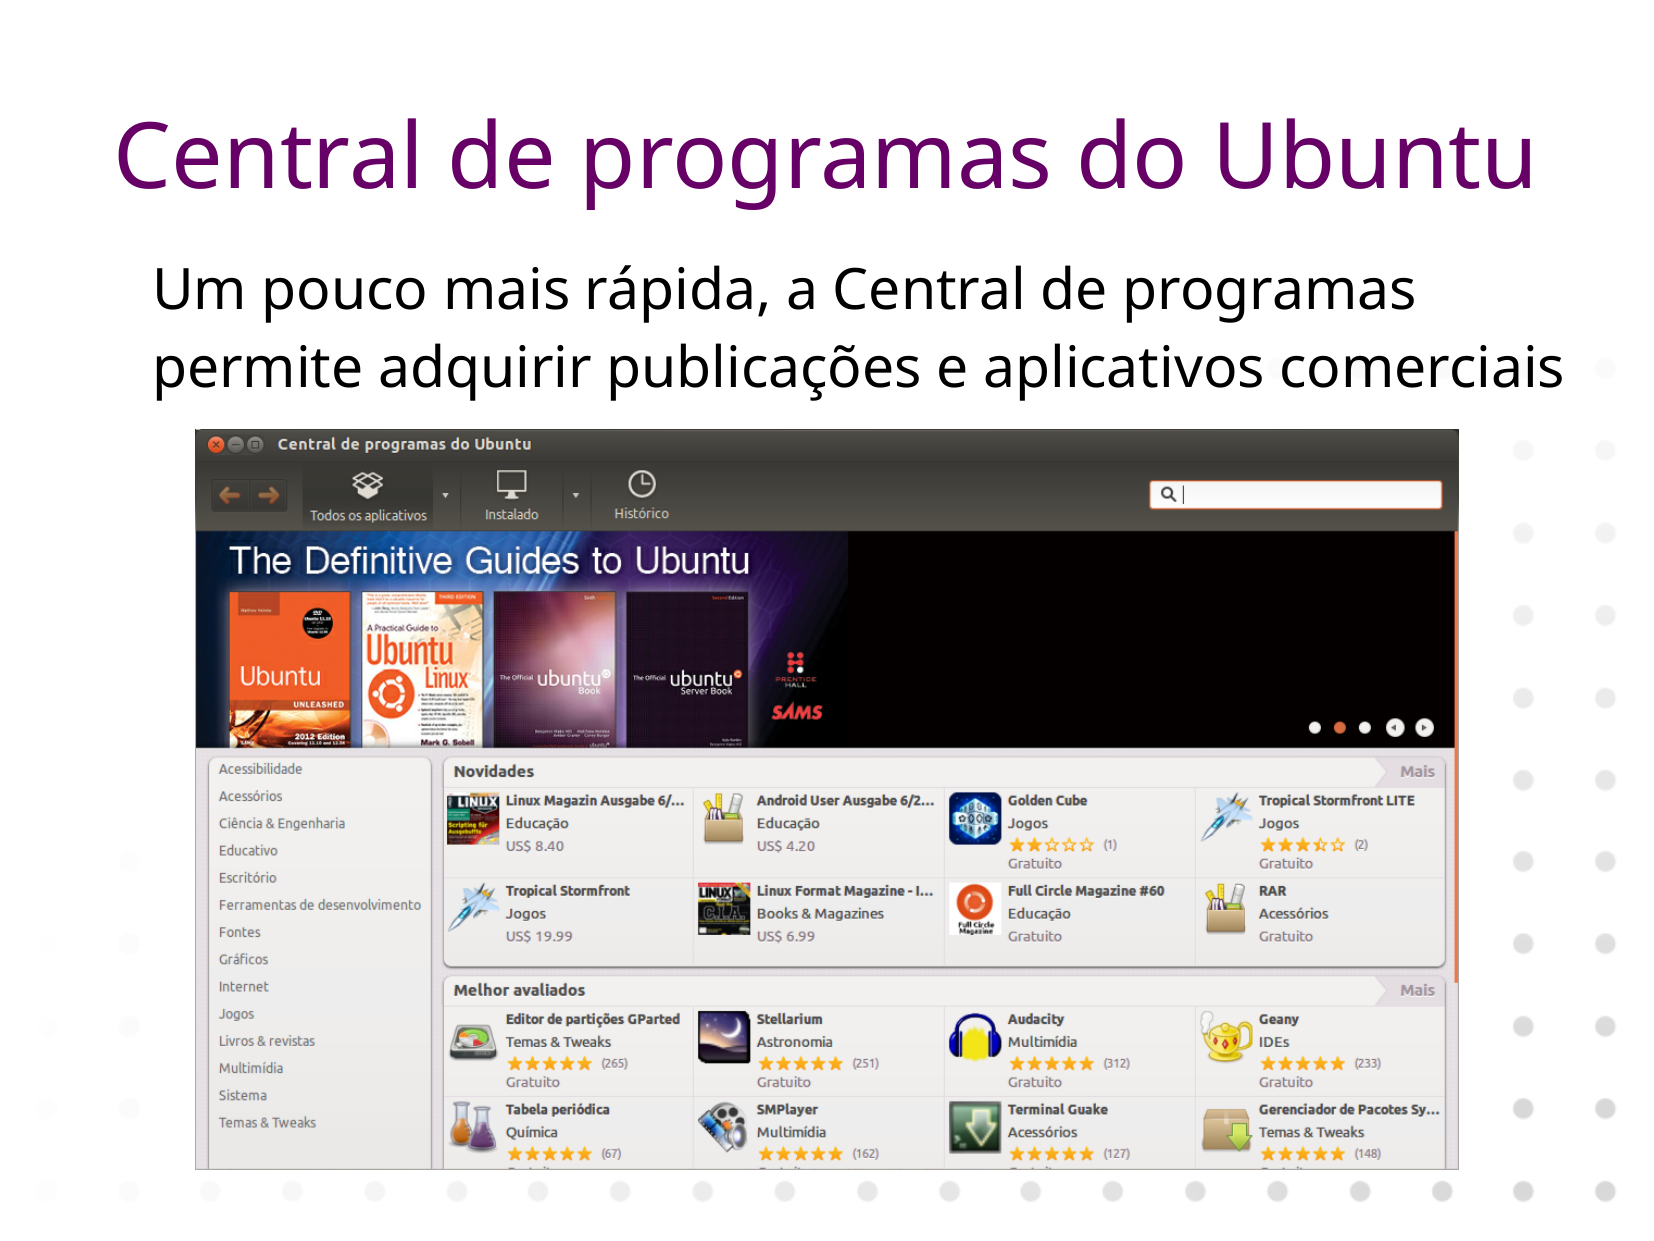

# Central de programas do Ubuntu
Um pouco mais rápida, a Central de programas permite adquirir publicações e aplicativos comerciais